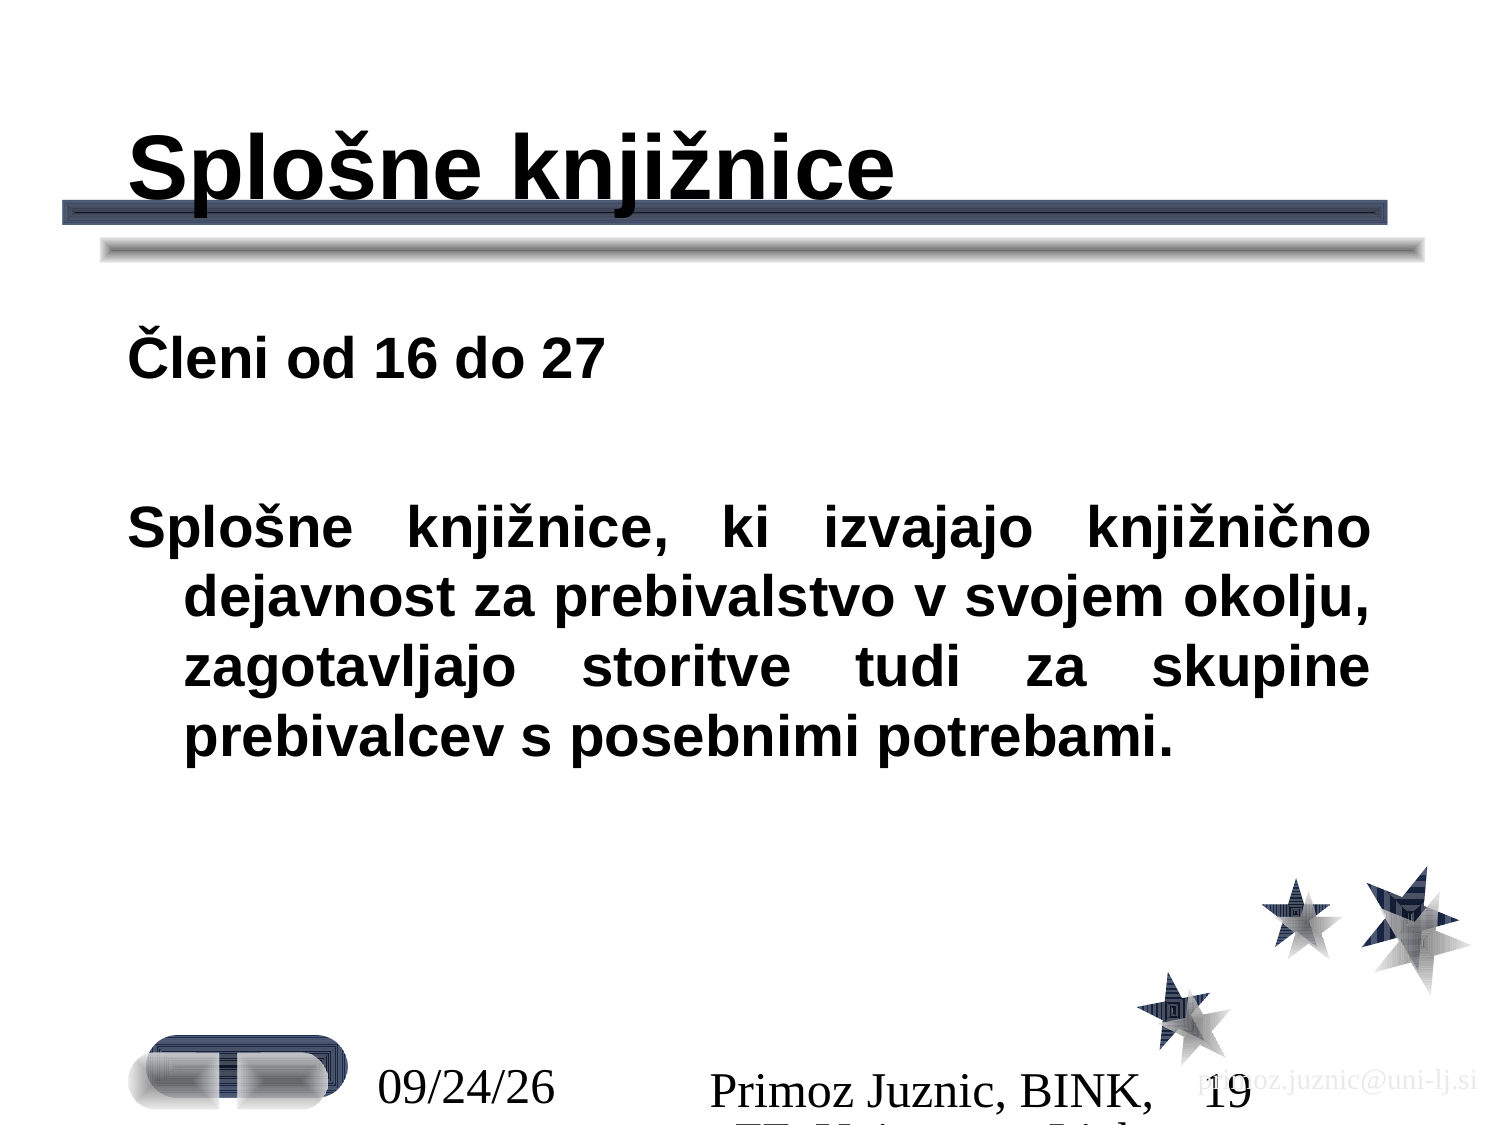

# Splošne knjižnice
Členi od 16 do 27
Splošne knjižnice, ki izvajajo knjižnično dejavnost za prebivalstvo v svojem okolju, zagotavljajo storitve tudi za skupine prebivalcev s posebnimi potrebami.
Primoz Juznic, BINK, FF, Univerza v Ljubljani
19